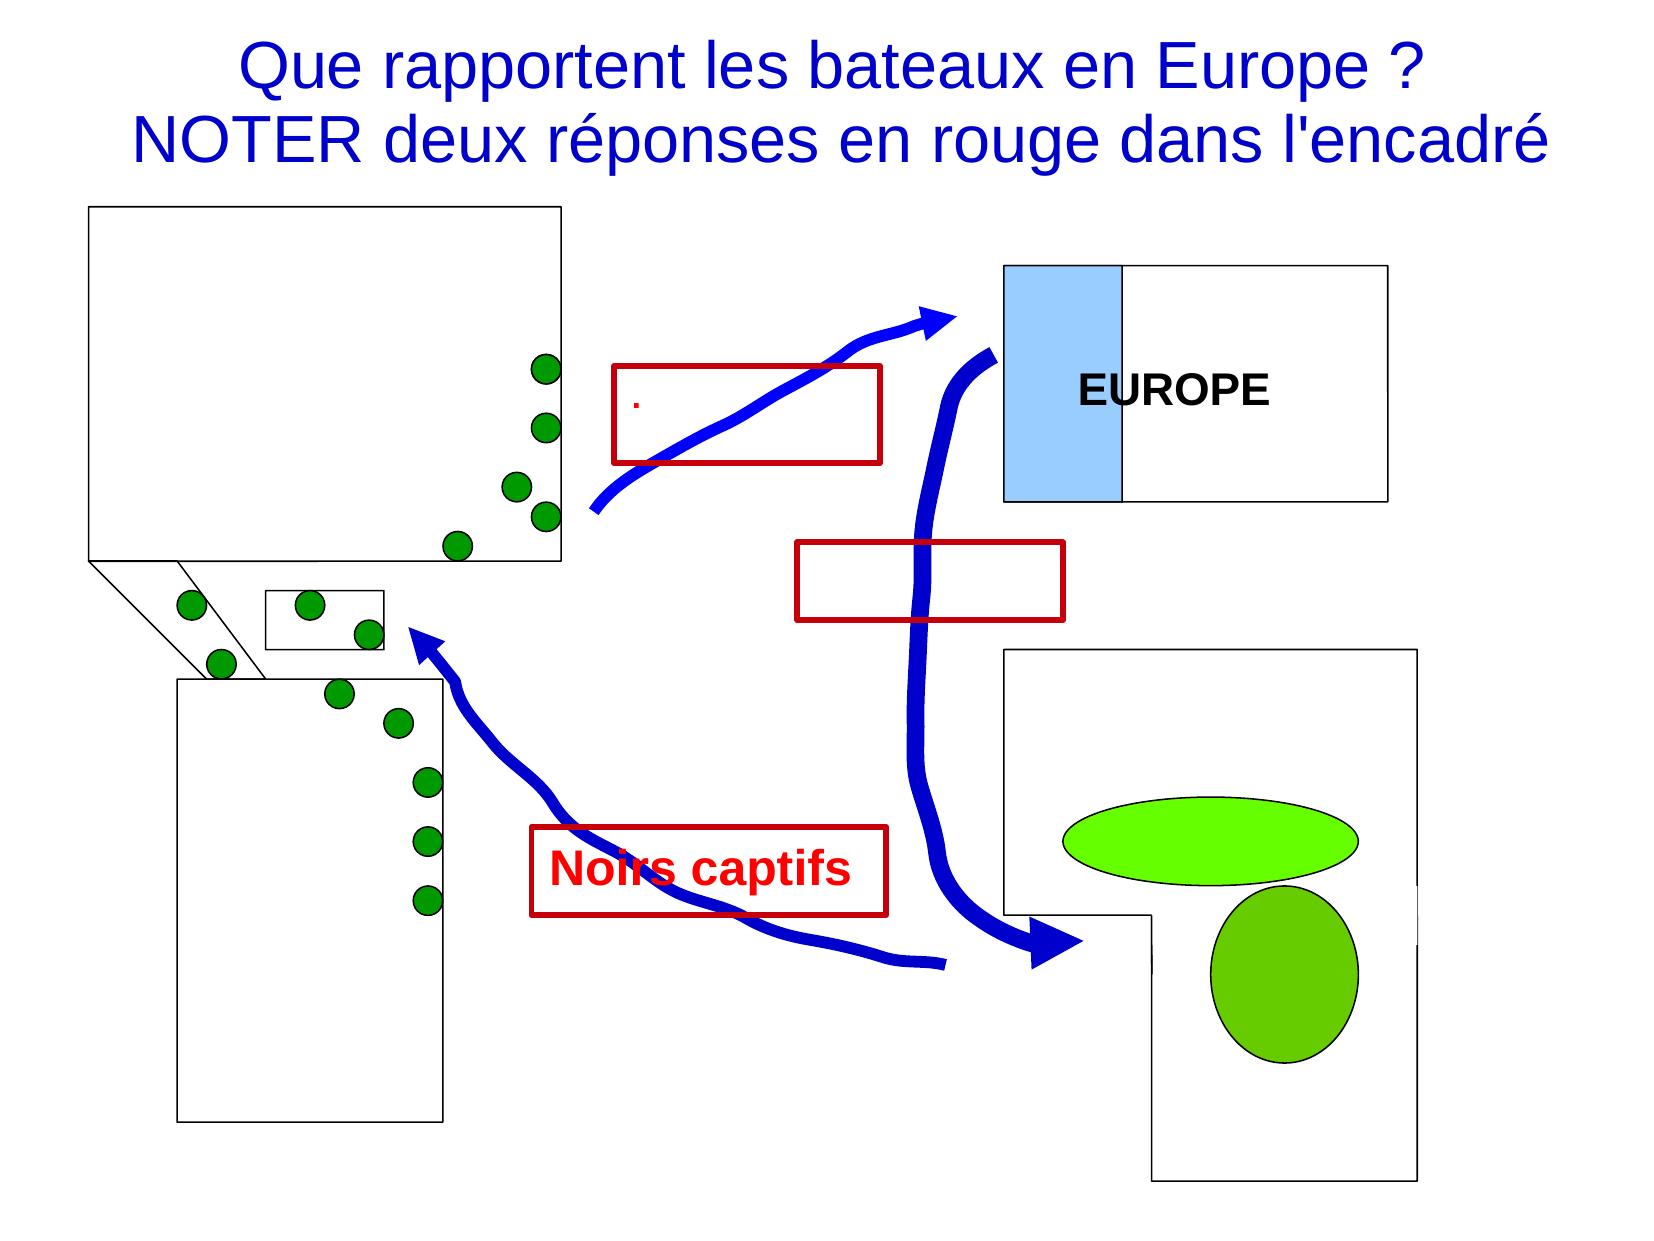

Que rapportent les bateaux en Europe ?
NOTER deux réponses en rouge dans l'encadré
EUROPE
.
Noirs captifs